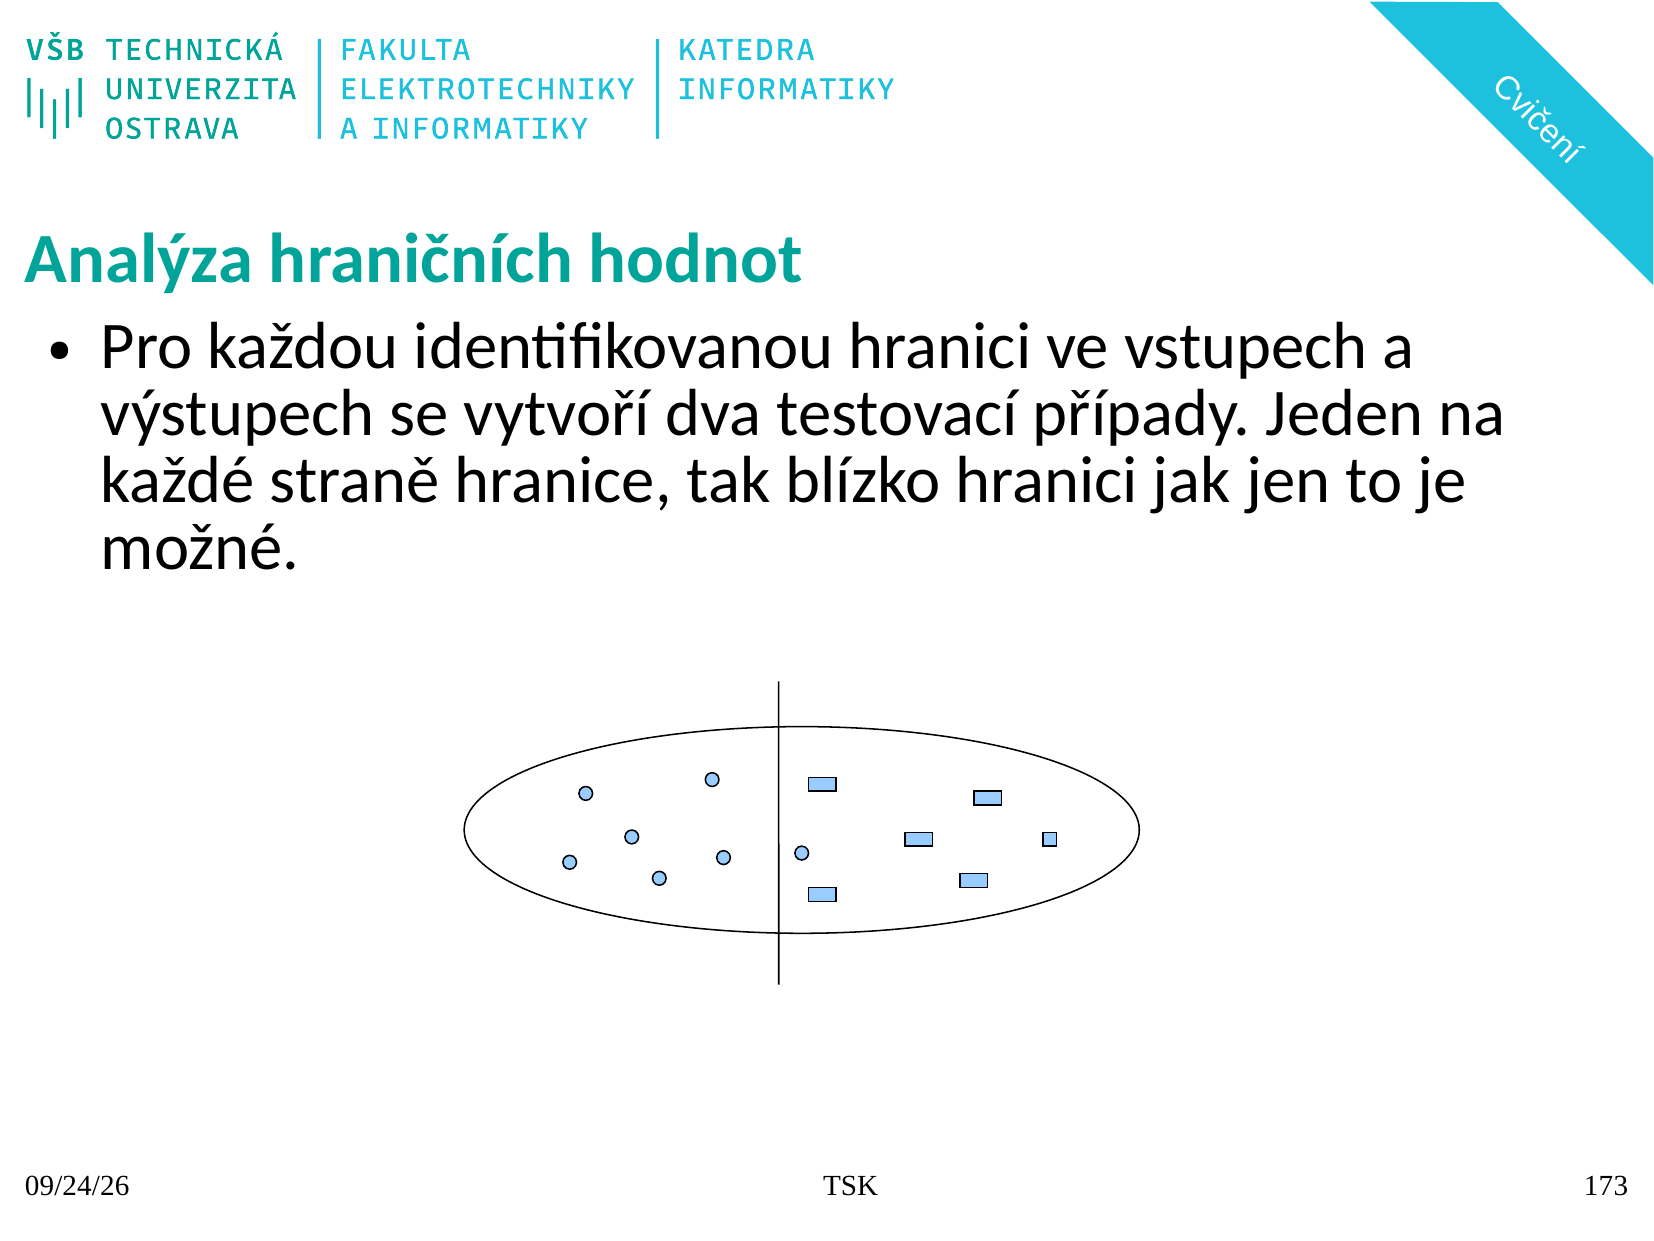

Cvičení
# Analýza hraničních hodnot
Pro každou identifikovanou hranici ve vstupech a výstupech se vytvoří dva testovací případy. Jeden na každé straně hranice, tak blízko hranici jak jen to je možné.
TSK
173